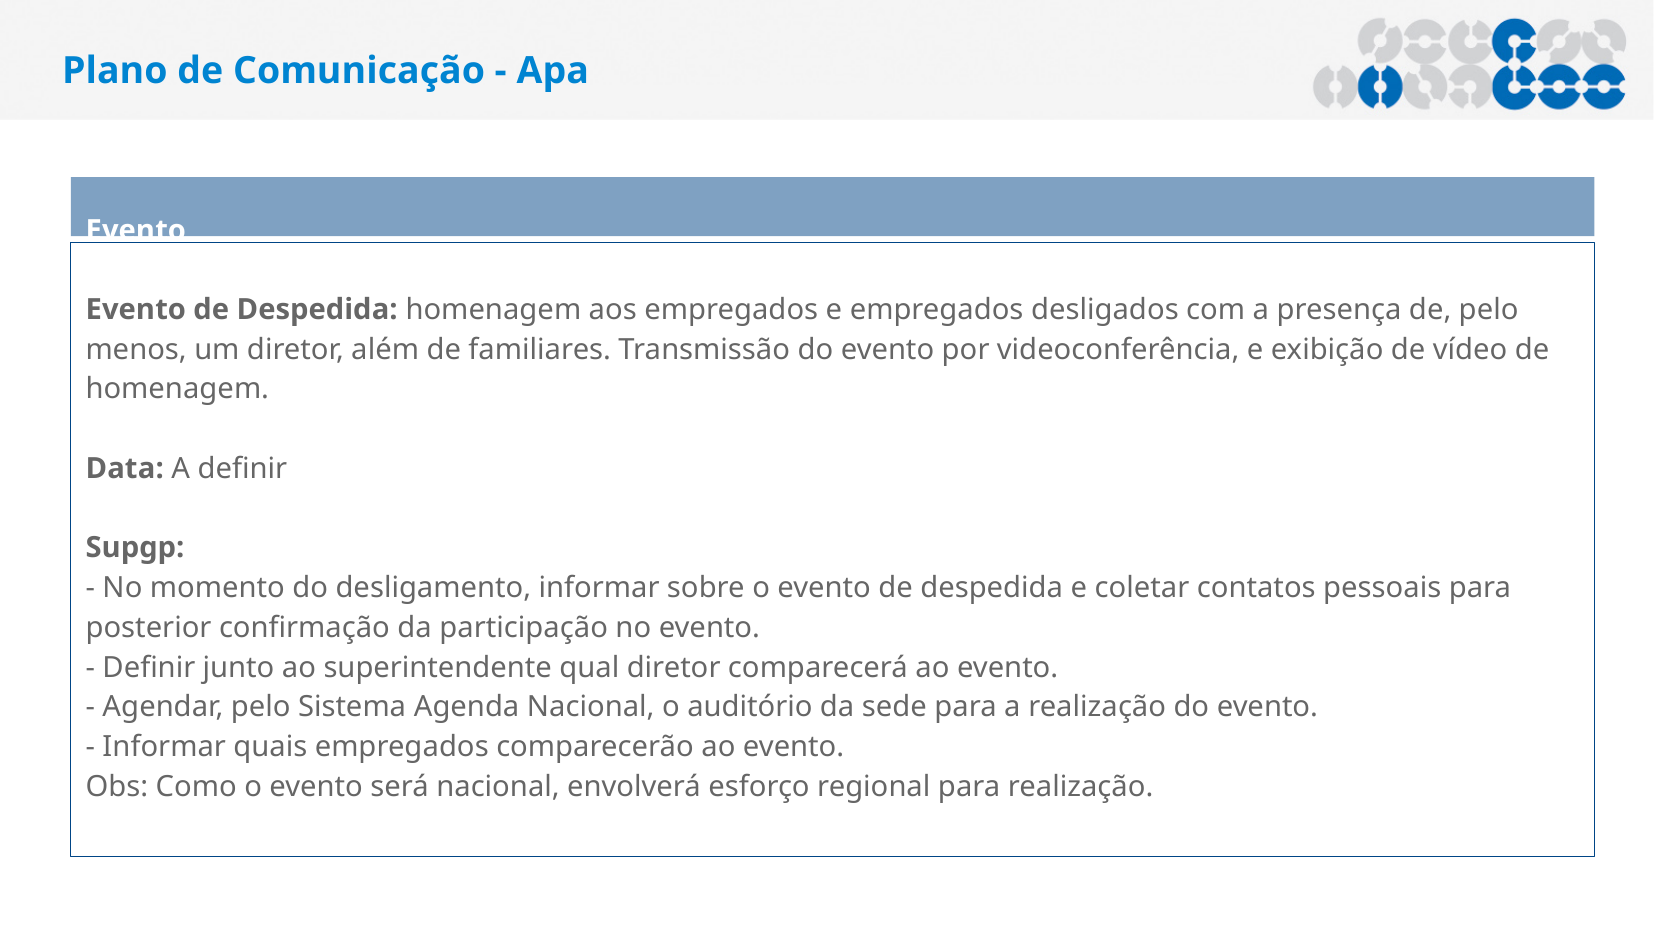

Plano de Comunicação - Apa
Evento
Evento de Despedida: homenagem aos empregados e empregados desligados com a presença de, pelo menos, um diretor, além de familiares. Transmissão do evento por videoconferência, e exibição de vídeo de homenagem.
Data: A definir
Supgp:
- No momento do desligamento, informar sobre o evento de despedida e coletar contatos pessoais para posterior confirmação da participação no evento.
- Definir junto ao superintendente qual diretor comparecerá ao evento.
- Agendar, pelo Sistema Agenda Nacional, o auditório da sede para a realização do evento.
- Informar quais empregados comparecerão ao evento.
Obs: Como o evento será nacional, envolverá esforço regional para realização.